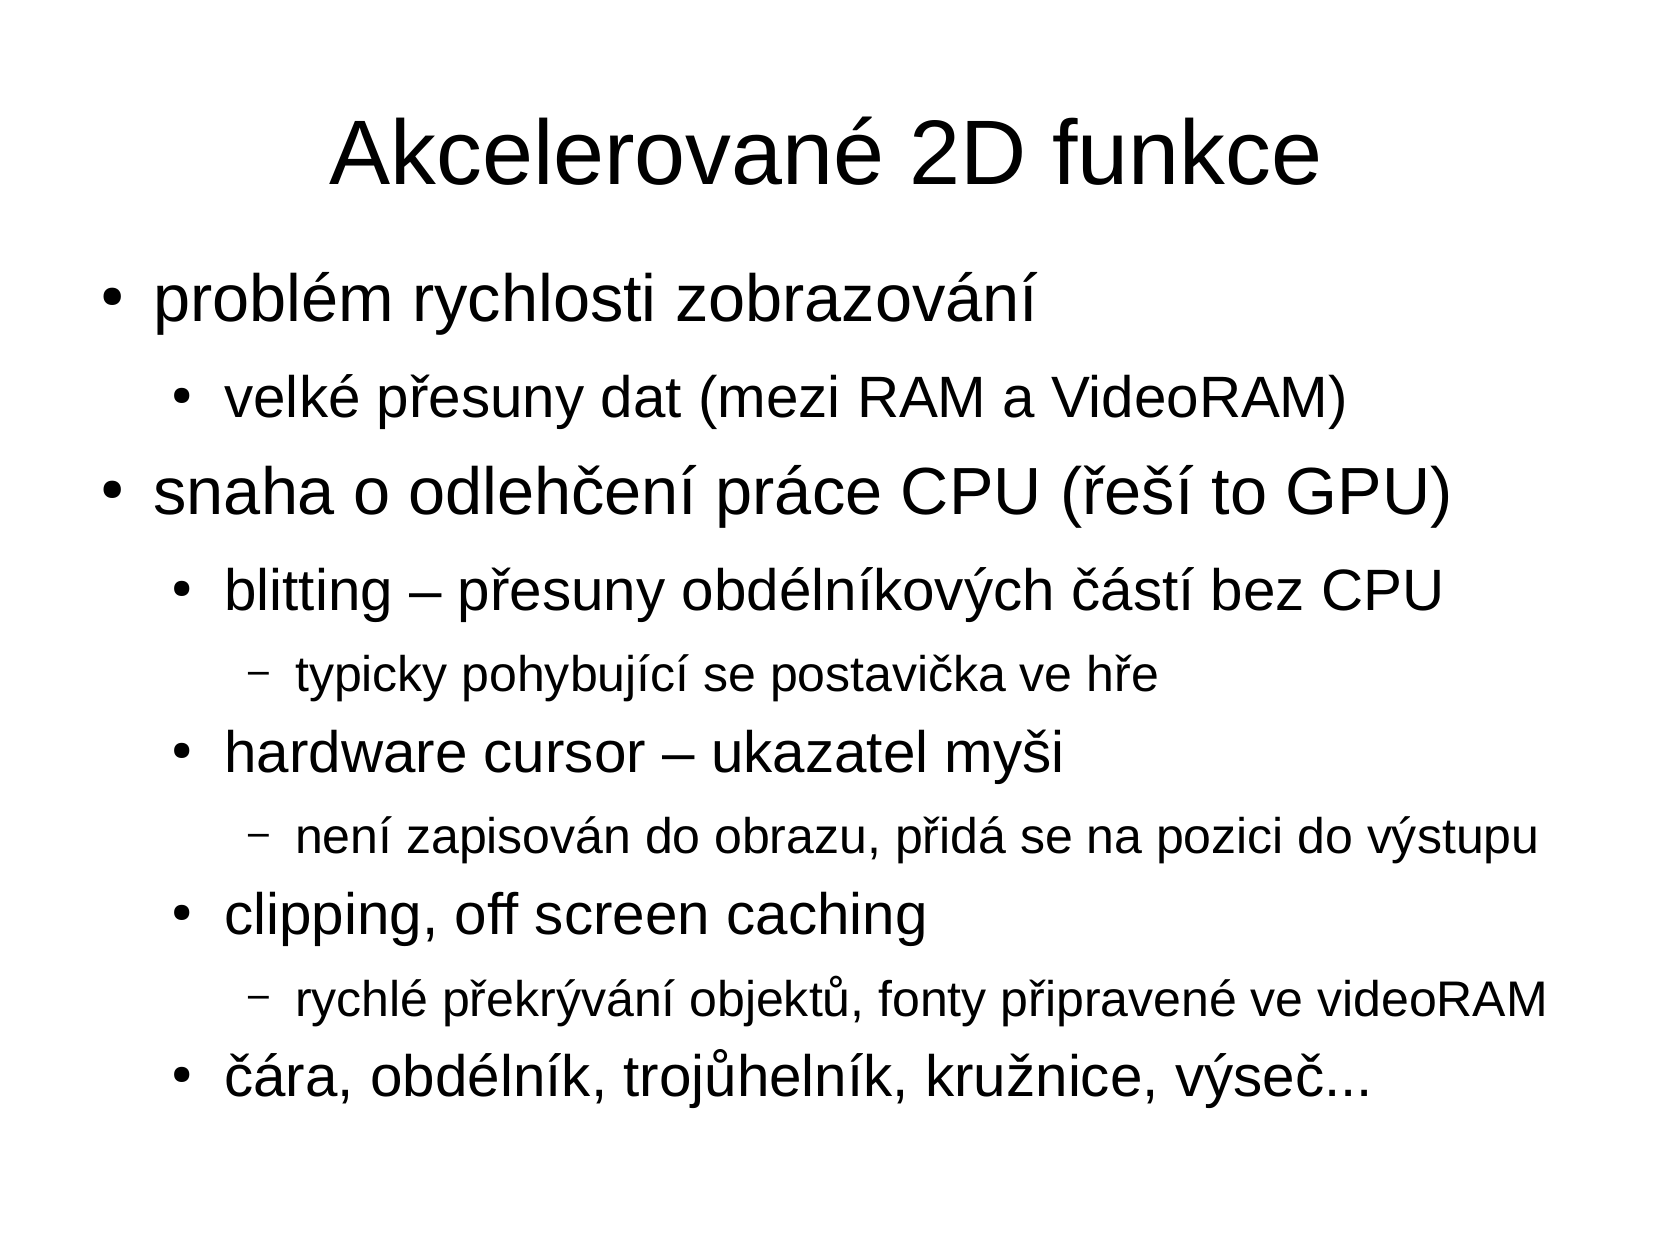

# Akcelerované 2D funkce
problém rychlosti zobrazování
velké přesuny dat (mezi RAM a VideoRAM)
snaha o odlehčení práce CPU (řeší to GPU)
blitting – přesuny obdélníkových částí bez CPU
typicky pohybující se postavička ve hře
hardware cursor – ukazatel myši
není zapisován do obrazu, přidá se na pozici do výstupu
clipping, off screen caching
rychlé překrývání objektů, fonty připravené ve videoRAM
čára, obdélník, trojůhelník, kružnice, výseč...